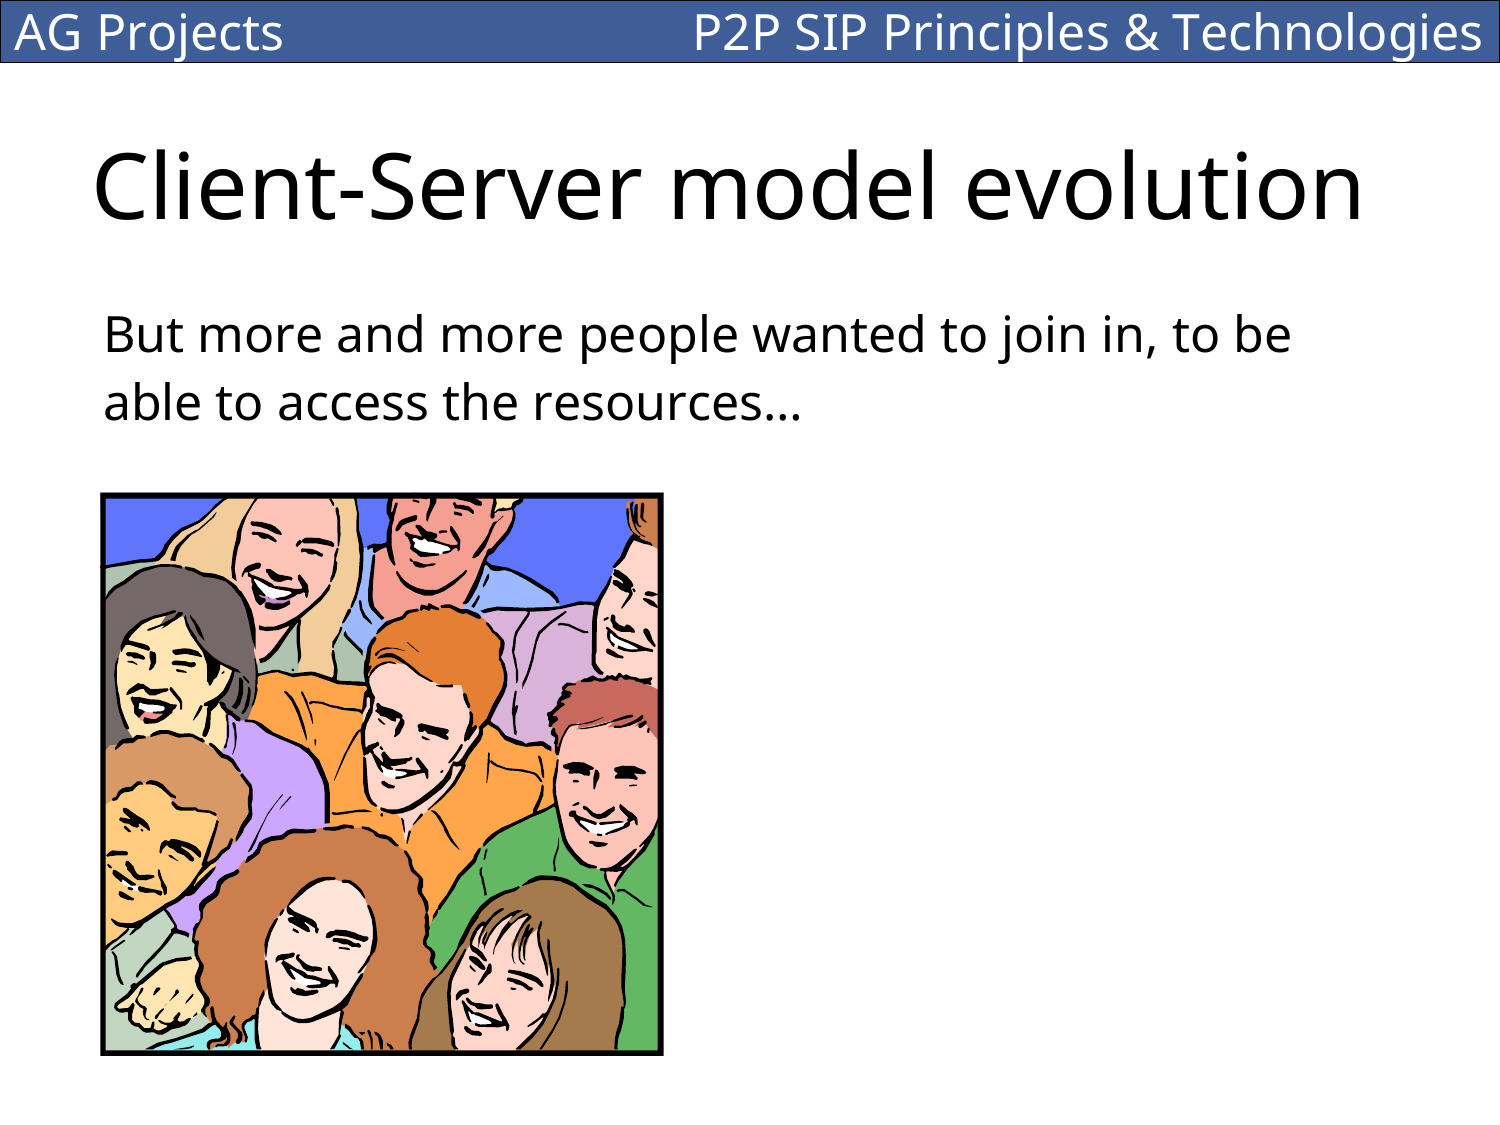

Client-Server model evolution
But more and more people wanted to join in, to be able to access the resources…